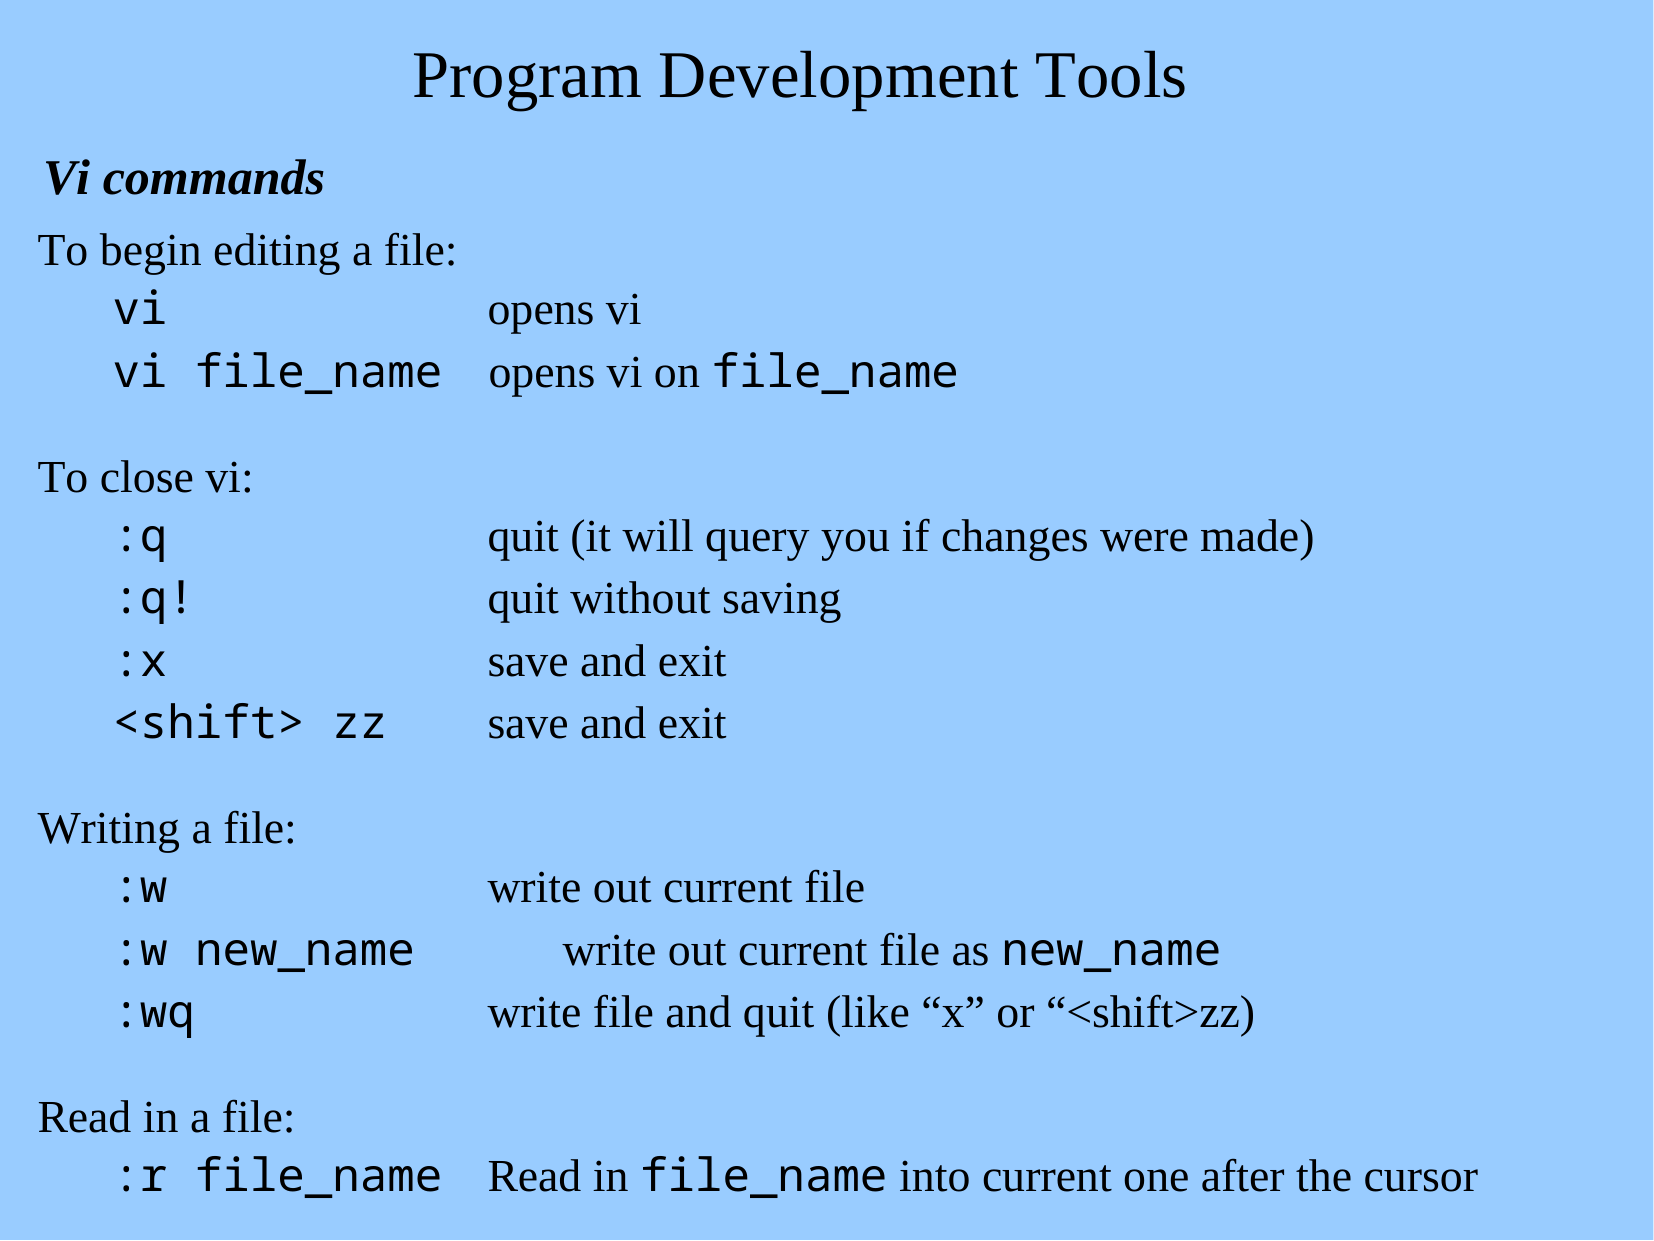

Program Development Tools
Vi commands
To begin editing a file:
	vi					opens vi
	vi file_name opens vi on file_name
To close vi:
	:q					quit (it will query you if changes were made)
	:q!				quit without saving
	:x					save and exit
	<shift> zz		save and exit
Writing a file:
	:w					write out current file
	:w new_name		write out current file as new_name
	:wq				write file and quit (like “x” or “<shift>zz)
Read in a file:
	:r file_name	Read in file_name into current one after the cursor